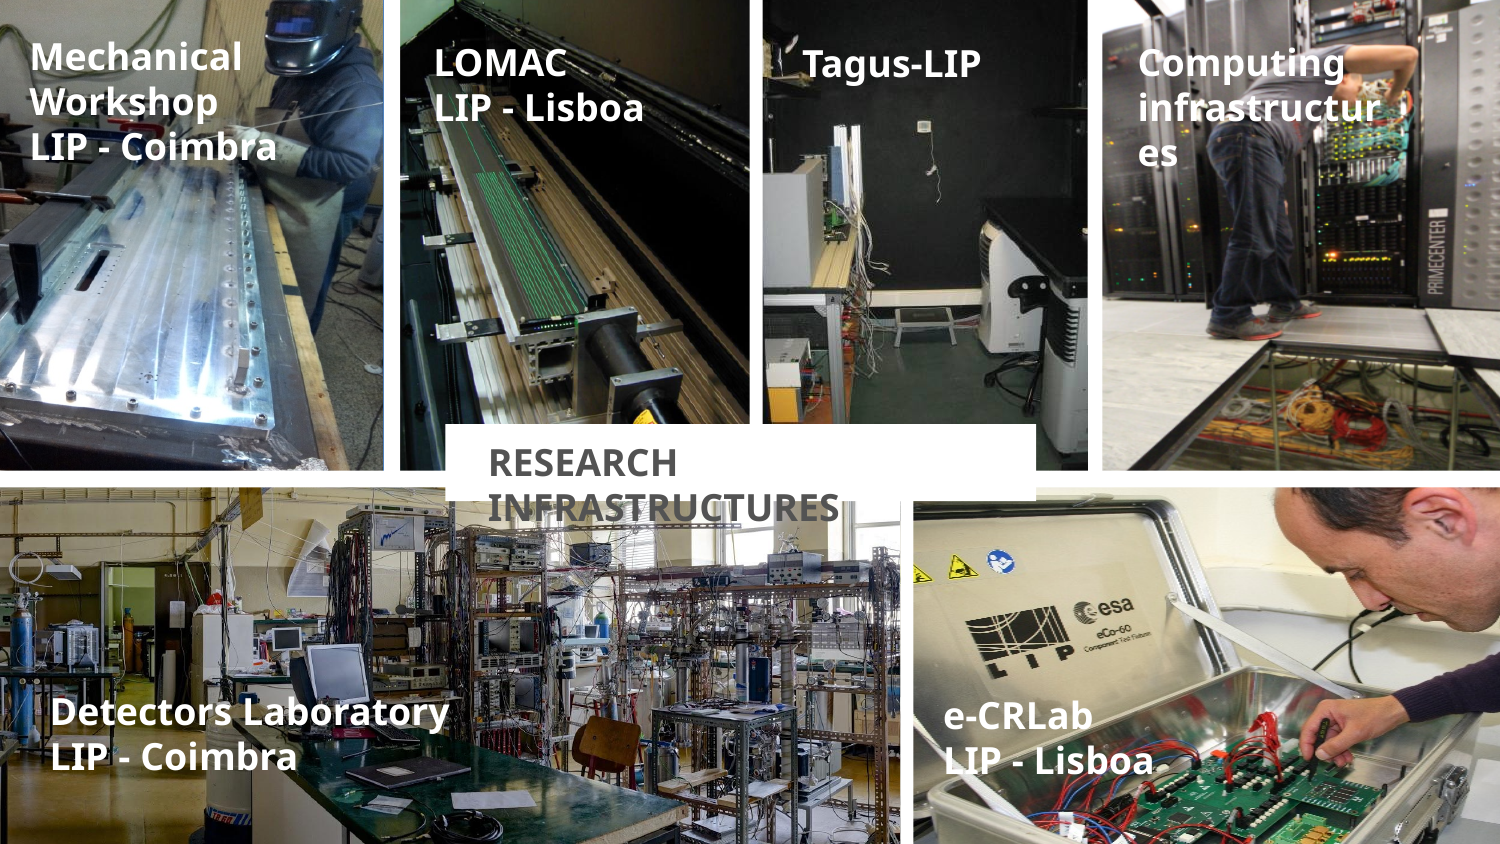

Mechanical
Workshop
LIP - Coimbra
LOMAC
LIP - Lisboa
Computing infrastructures
Tagus-LIP
RESEARCH INFRASTRUCTURES
Detectors Laboratory
LIP - Coimbra
e-CRLab
LIP - Lisboa